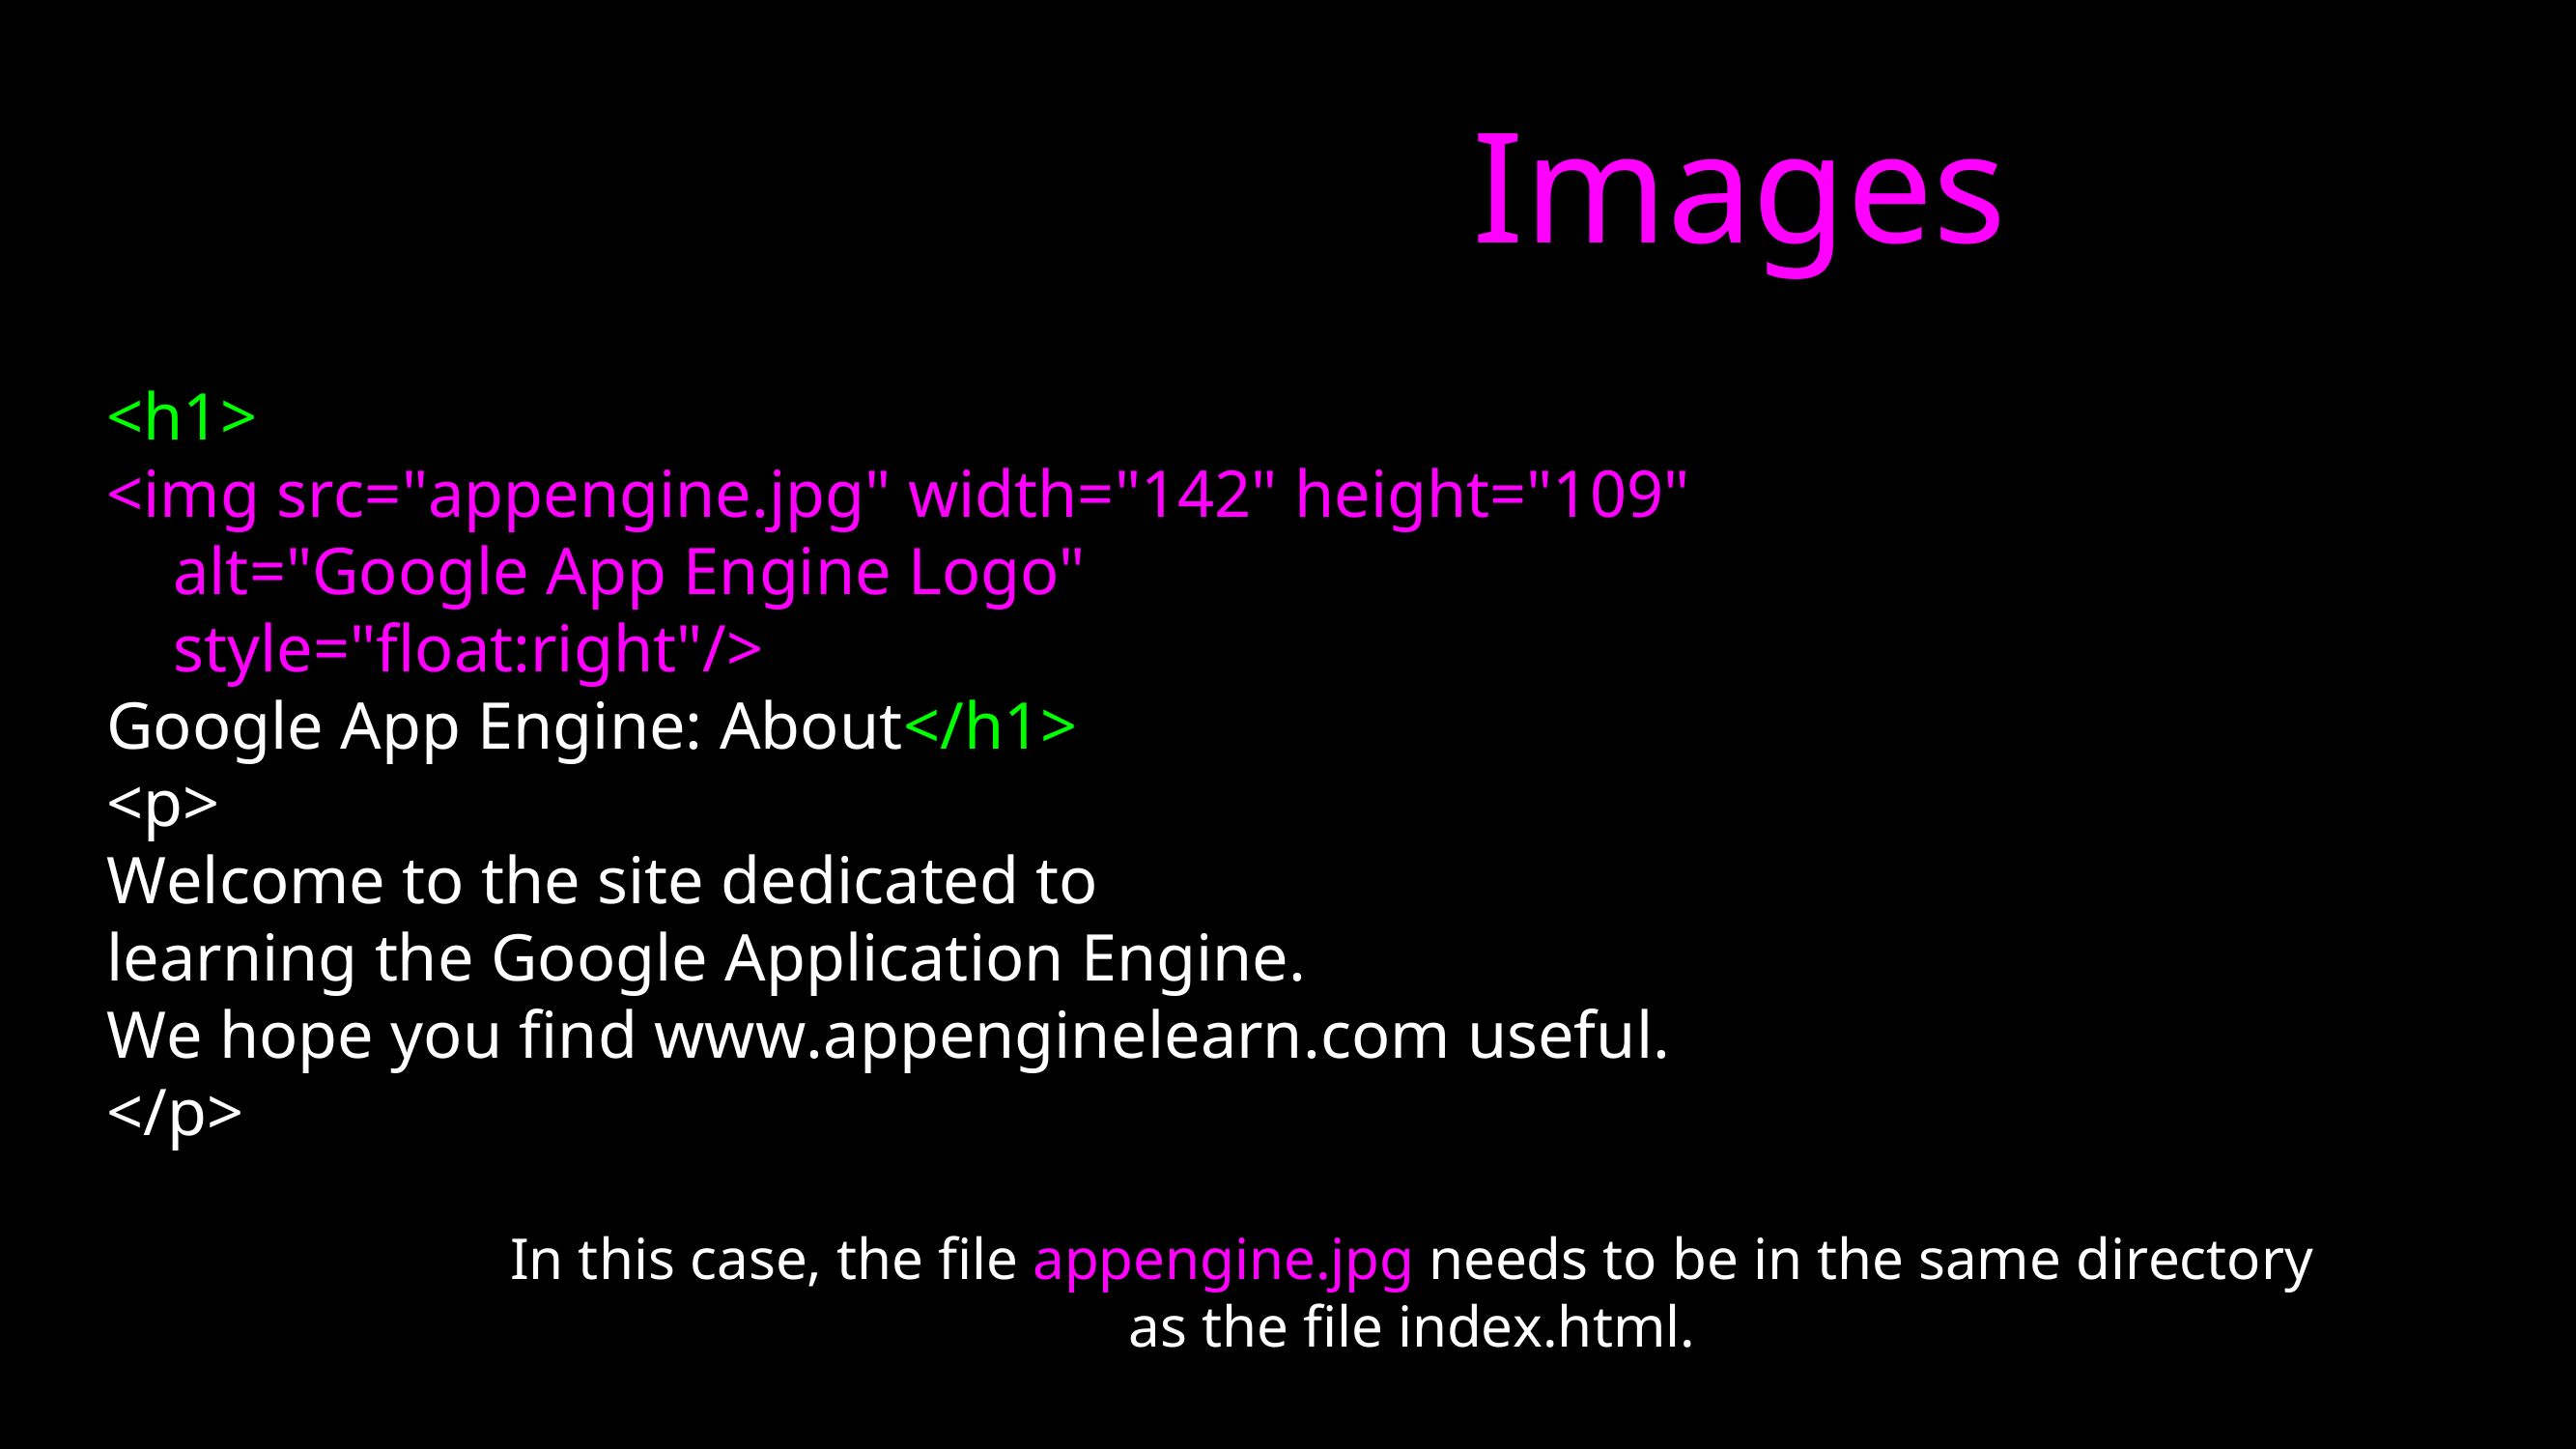

# Images
<h1>
<img src="appengine.jpg" width="142" height="109"
 alt="Google App Engine Logo"
 style="float:right"/>
Google App Engine: About</h1>
<p>
Welcome to the site dedicated to
learning the Google Application Engine.
We hope you find www.appenginelearn.com useful.
</p>
In this case, the file appengine.jpg needs to be in the same directory as the file index.html.